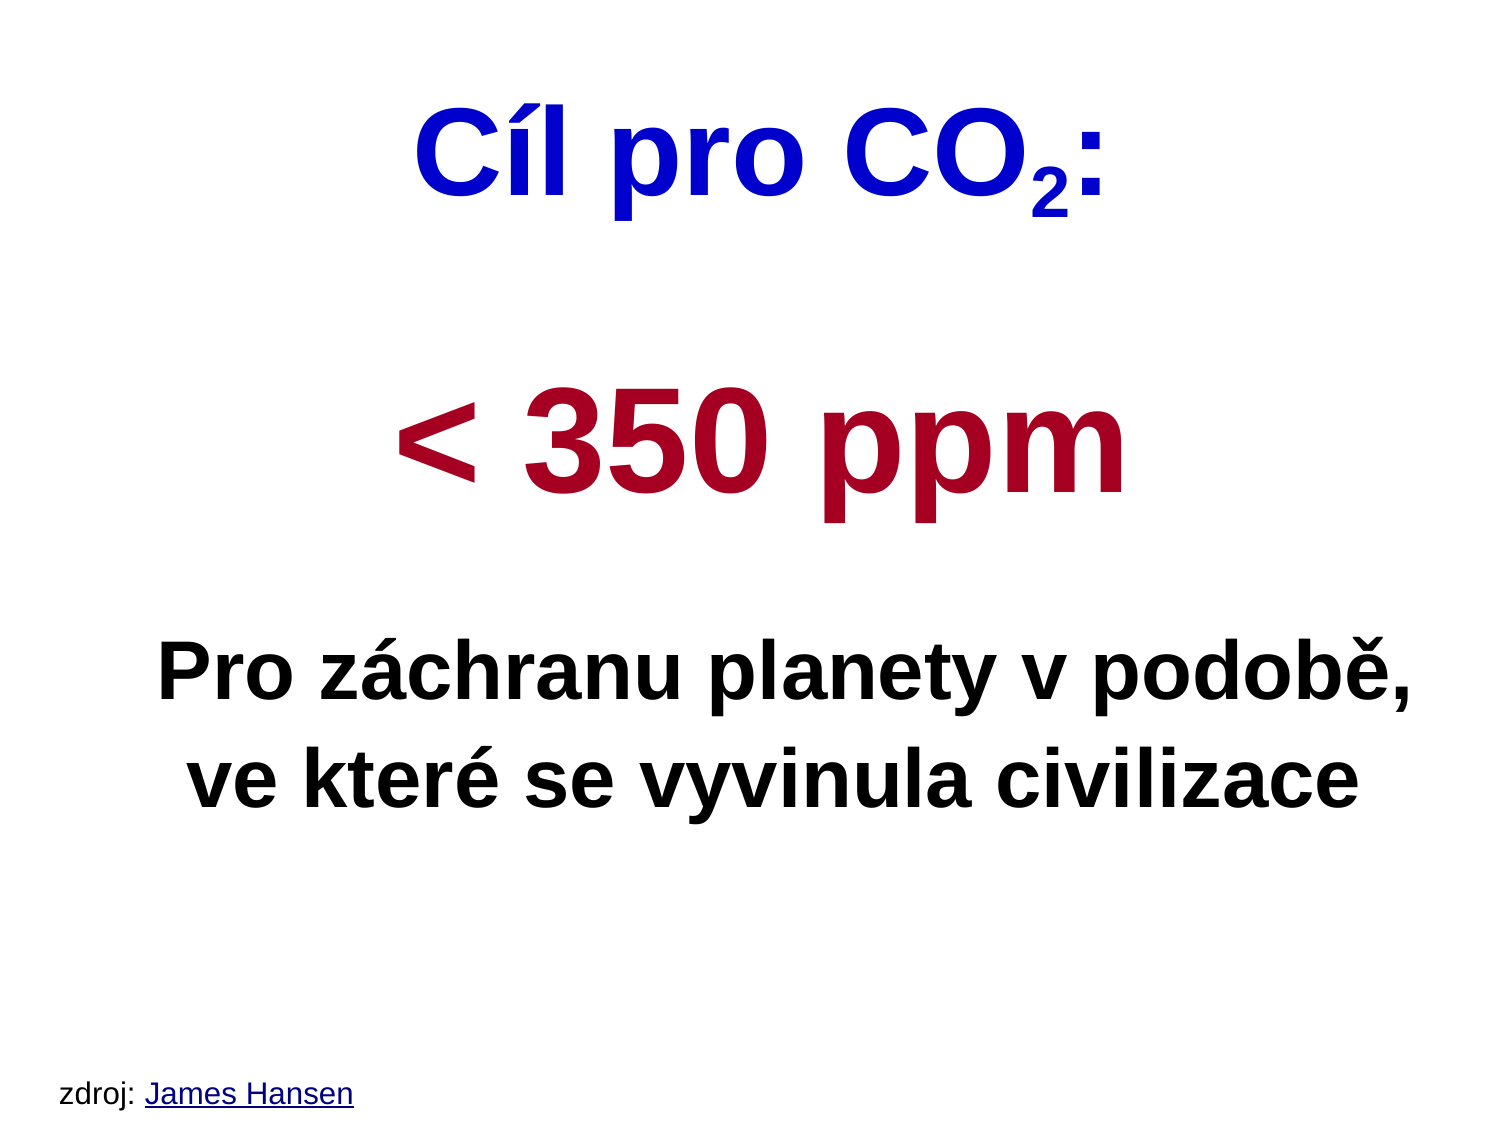

# Cíl pro CO2:
< 350 ppm
 Pro záchranu planety v podobě,
 ve které se vyvinula civilizace
zdroj: James Hansen